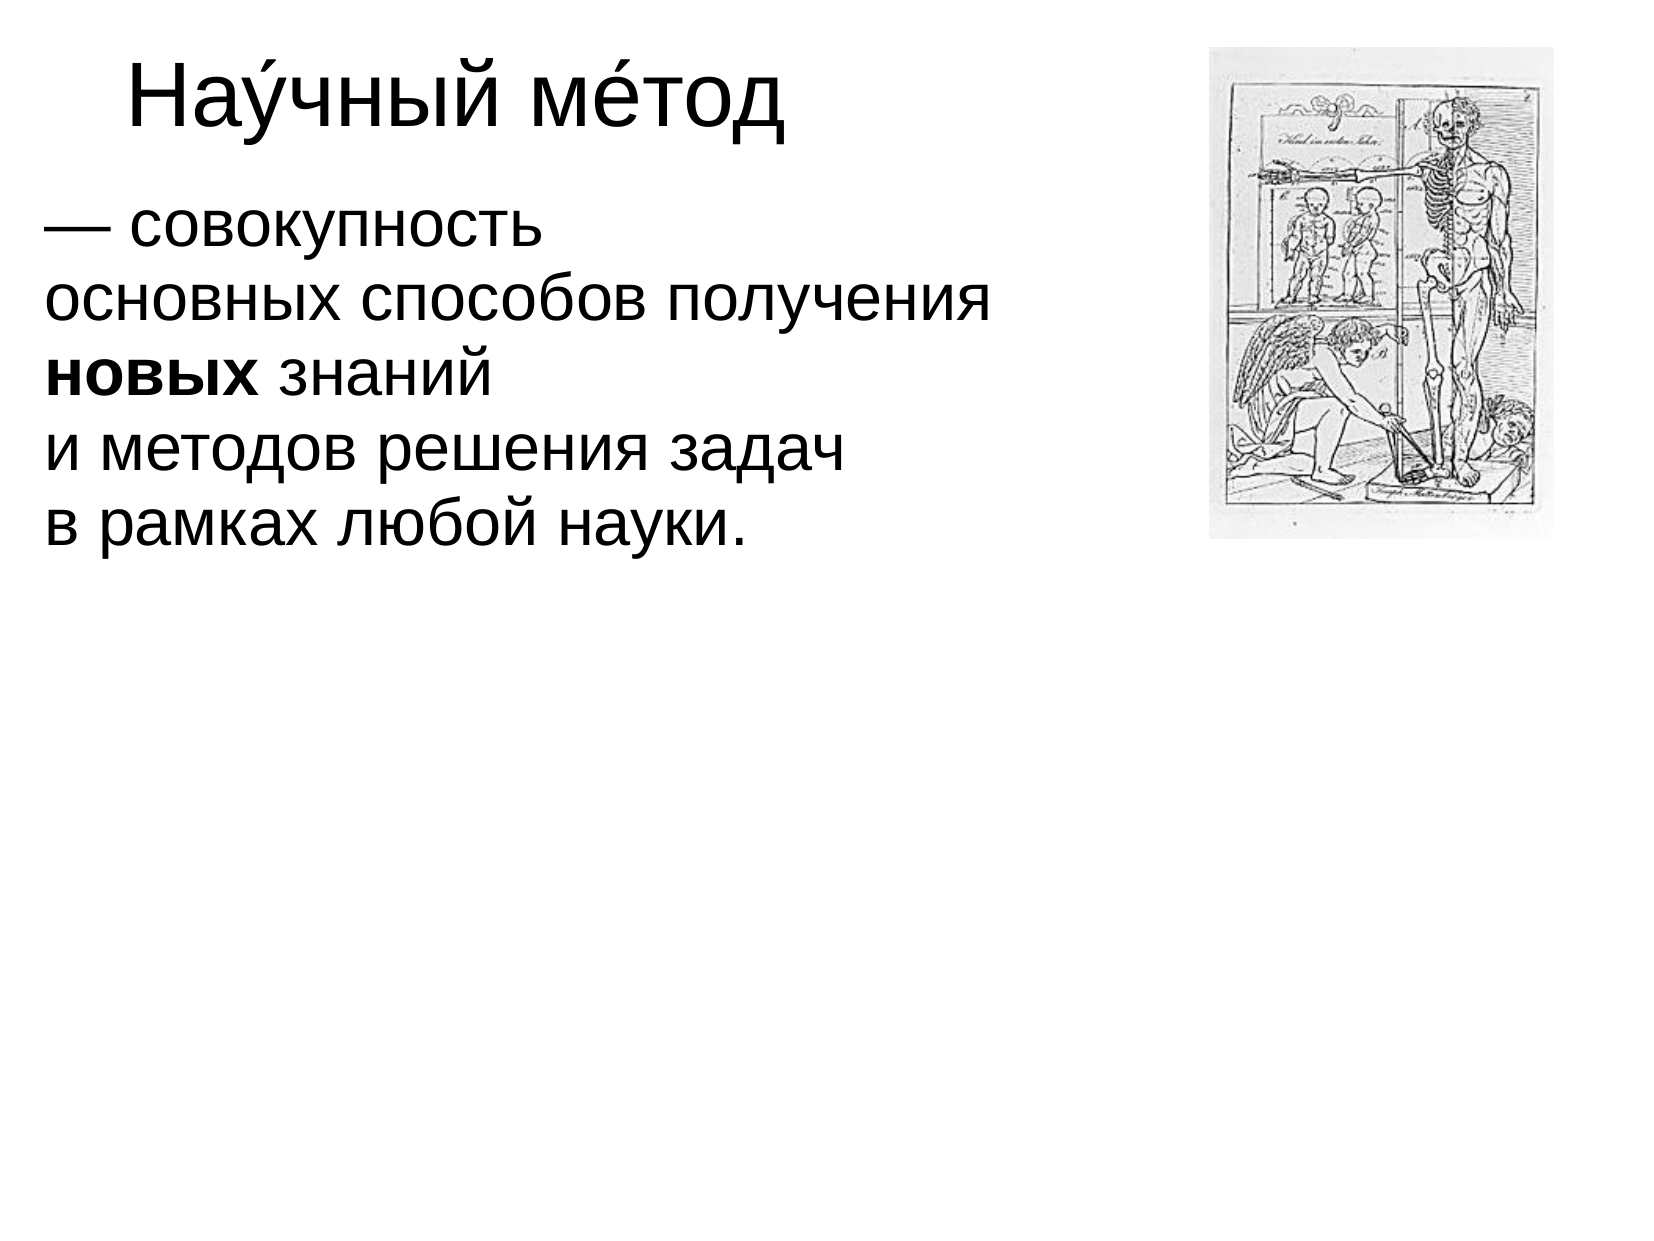

# Нау́чный ме́тод
— совокупность
основных способов получения новых знаний
и методов решения задач
в рамках любой науки.